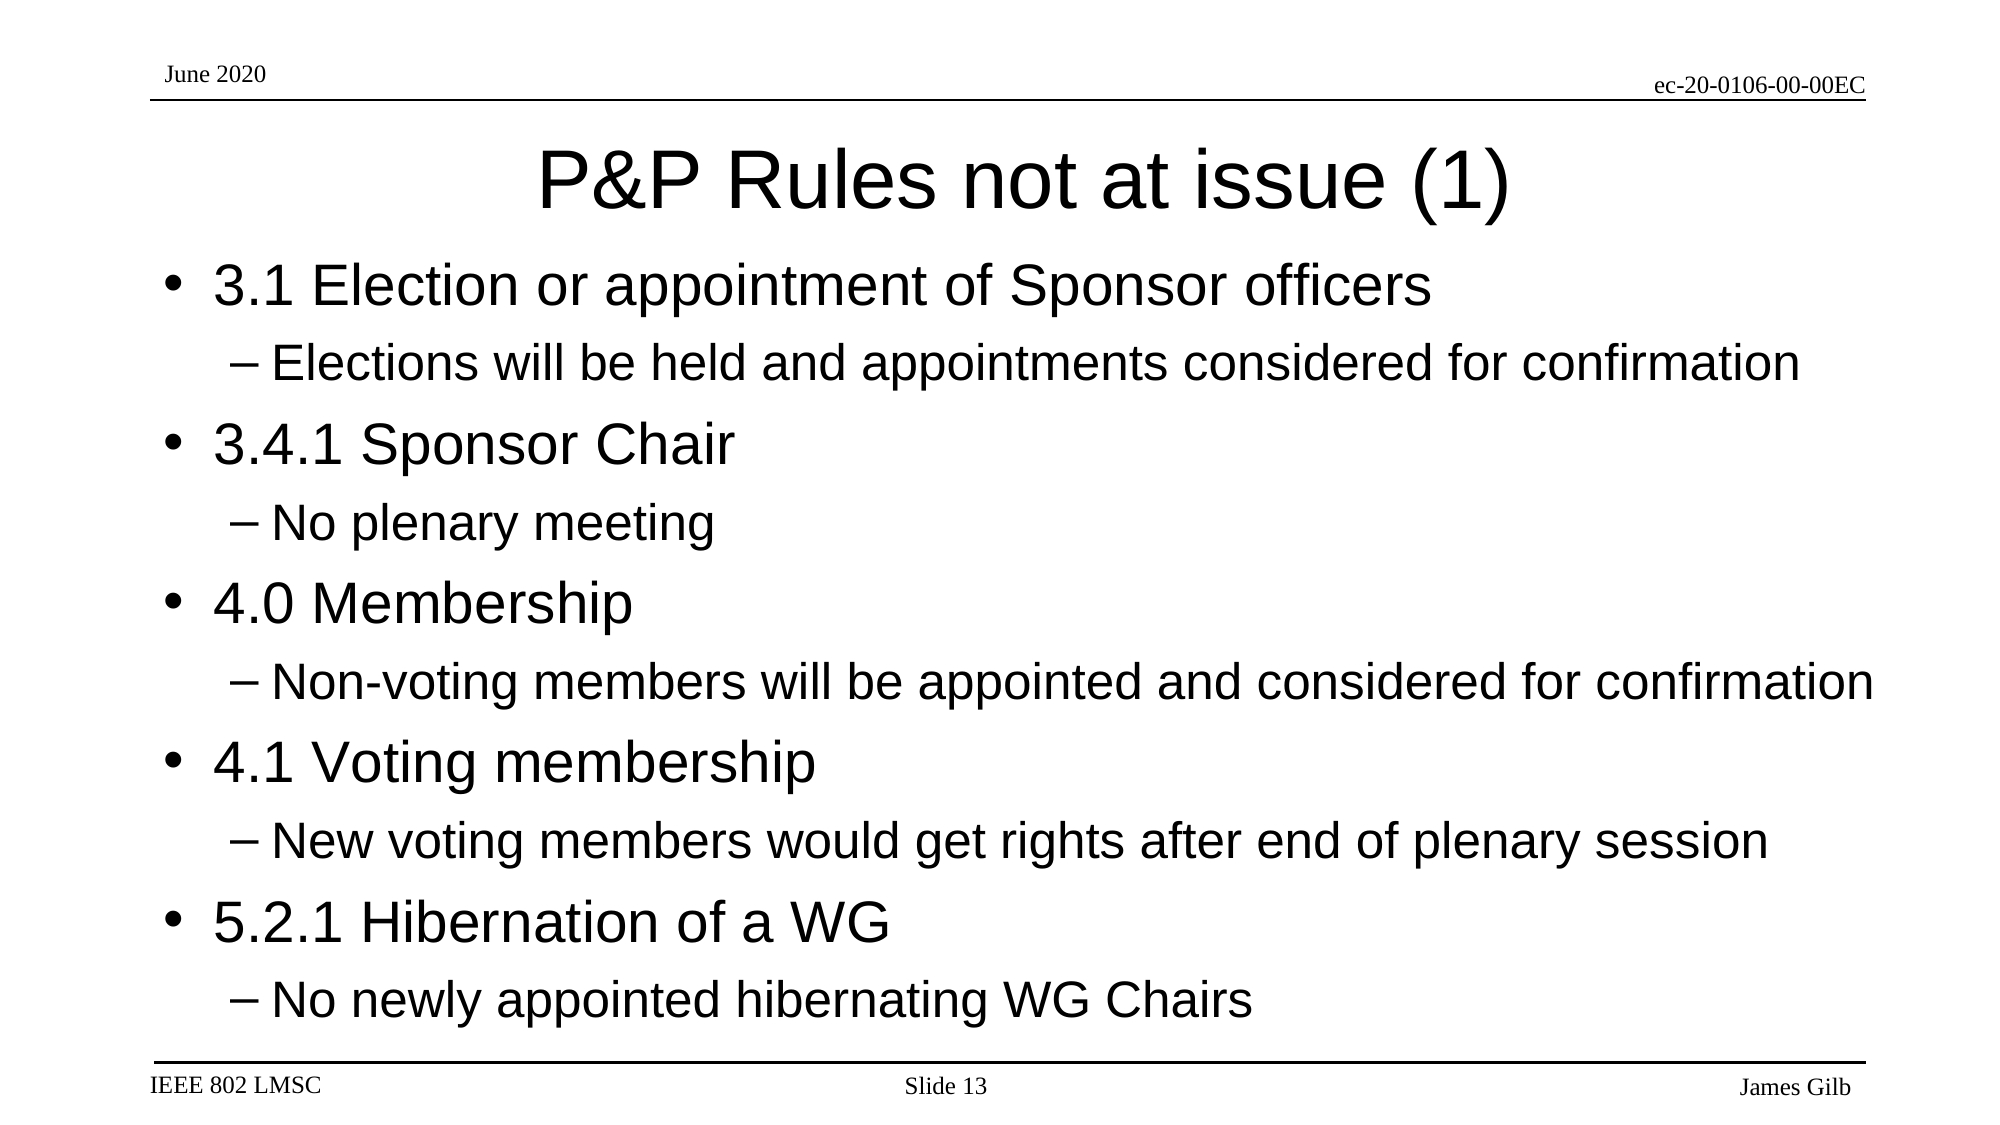

# P&P Rules not at issue (1)
3.1 Election or appointment of Sponsor officers
Elections will be held and appointments considered for confirmation
3.4.1 Sponsor Chair
No plenary meeting
4.0 Membership
Non-voting members will be appointed and considered for confirmation
4.1 Voting membership
New voting members would get rights after end of plenary session
5.2.1 Hibernation of a WG
No newly appointed hibernating WG Chairs
13